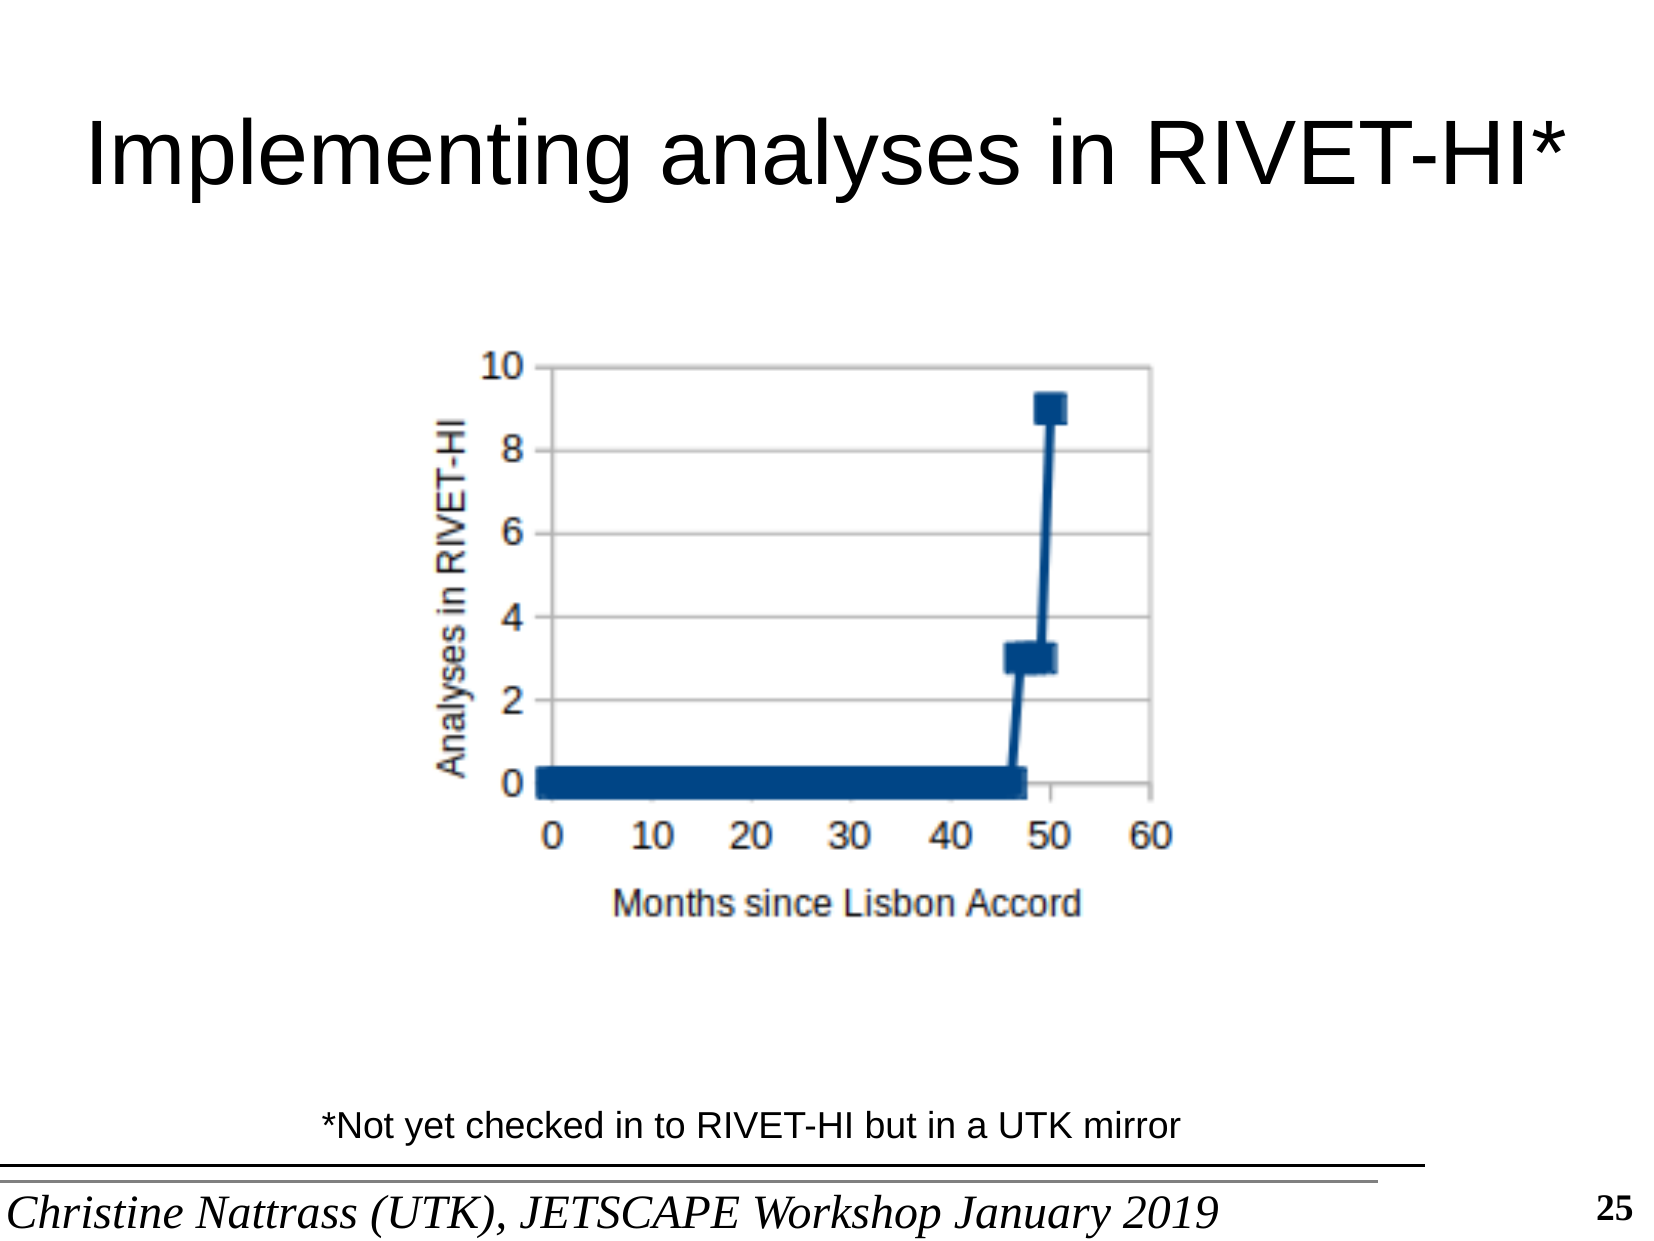

# Implementing analyses in RIVET-HI*
*Not yet checked in to RIVET-HI but in a UTK mirror